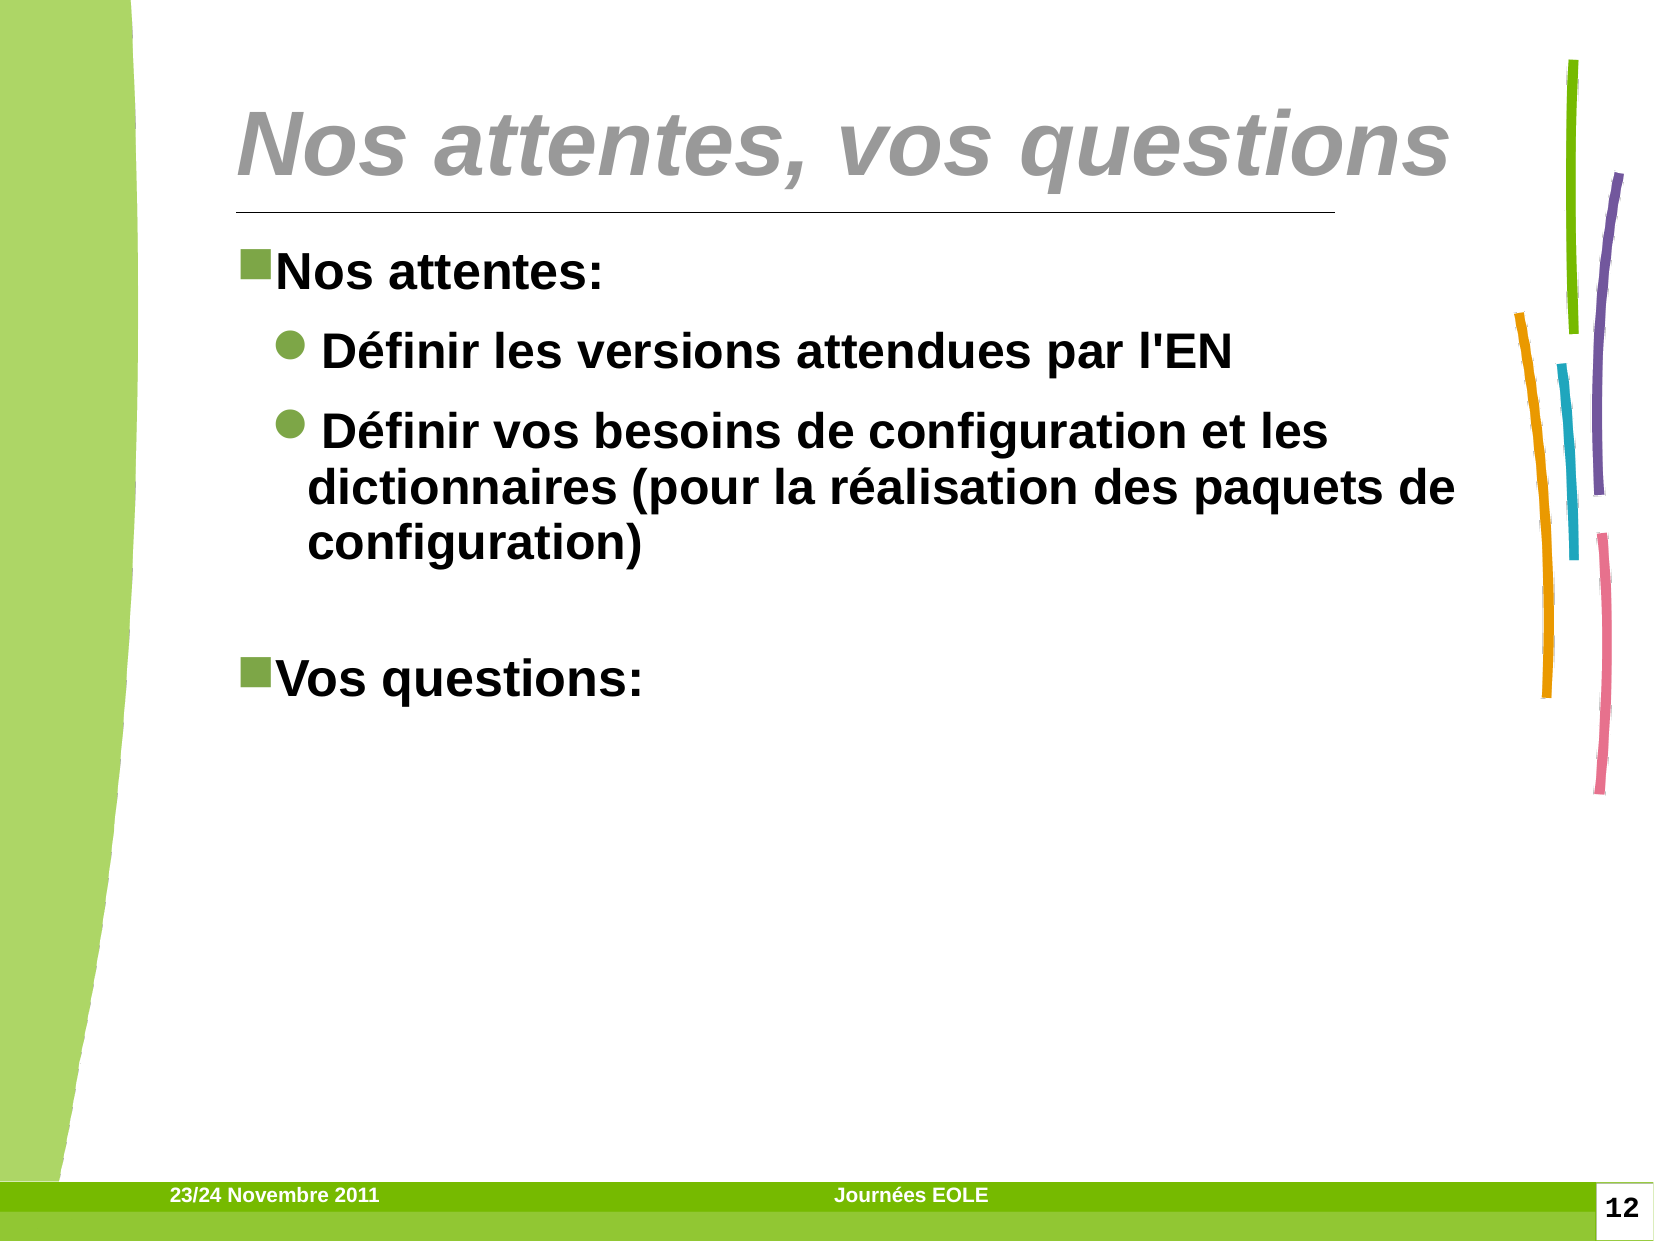

# Nos attentes, vos questions
Nos attentes:
Définir les versions attendues par l'EN
Définir vos besoins de configuration et les dictionnaires (pour la réalisation des paquets de configuration)
Vos questions: